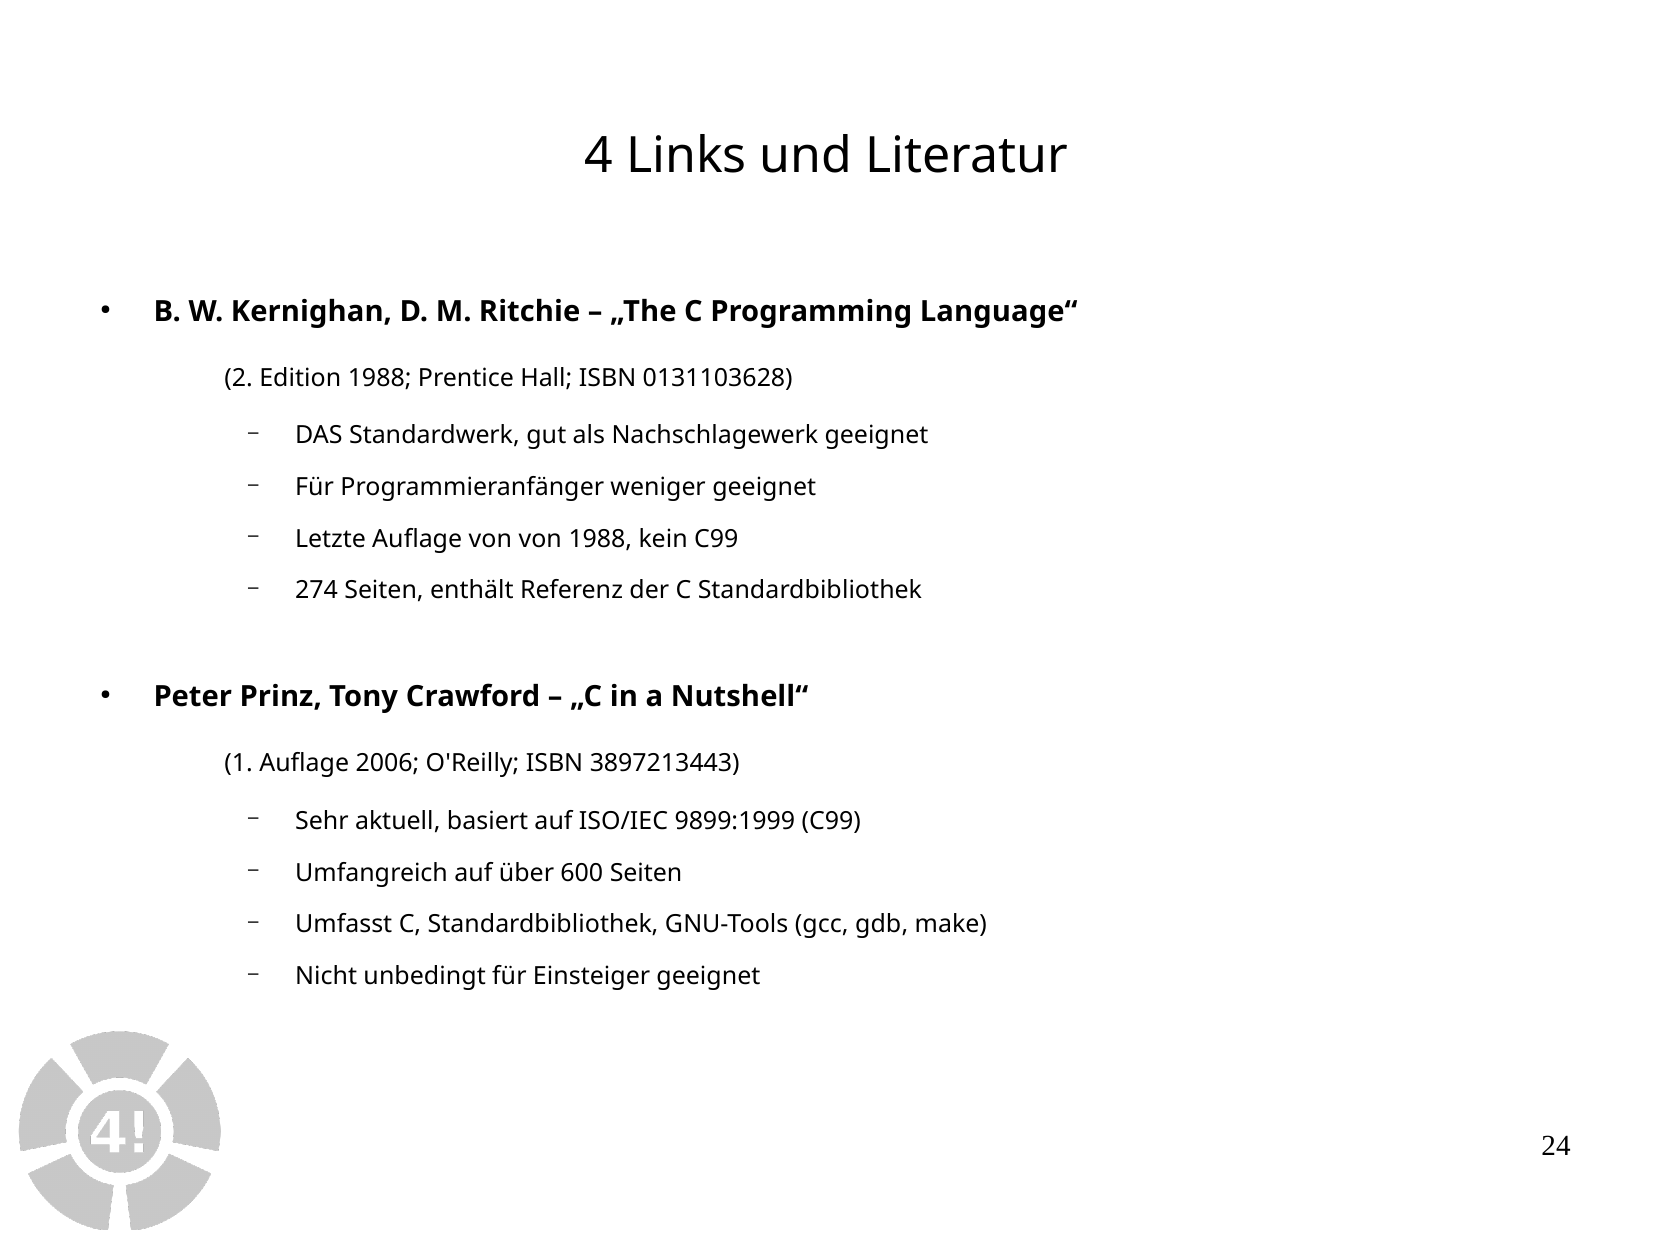

# 4 Links und Literatur
B. W. Kernighan, D. M. Ritchie – „The C Programming Language“
(2. Edition 1988; Prentice Hall; ISBN 0131103628)
DAS Standardwerk, gut als Nachschlagewerk geeignet
Für Programmieranfänger weniger geeignet
Letzte Auflage von von 1988, kein C99
274 Seiten, enthält Referenz der C Standardbibliothek
Peter Prinz, Tony Crawford – „C in a Nutshell“
(1. Auflage 2006; O'Reilly; ISBN 3897213443)
Sehr aktuell, basiert auf ISO/IEC 9899:1999 (C99)
Umfangreich auf über 600 Seiten
Umfasst C, Standardbibliothek, GNU-Tools (gcc, gdb, make)
Nicht unbedingt für Einsteiger geeignet
24